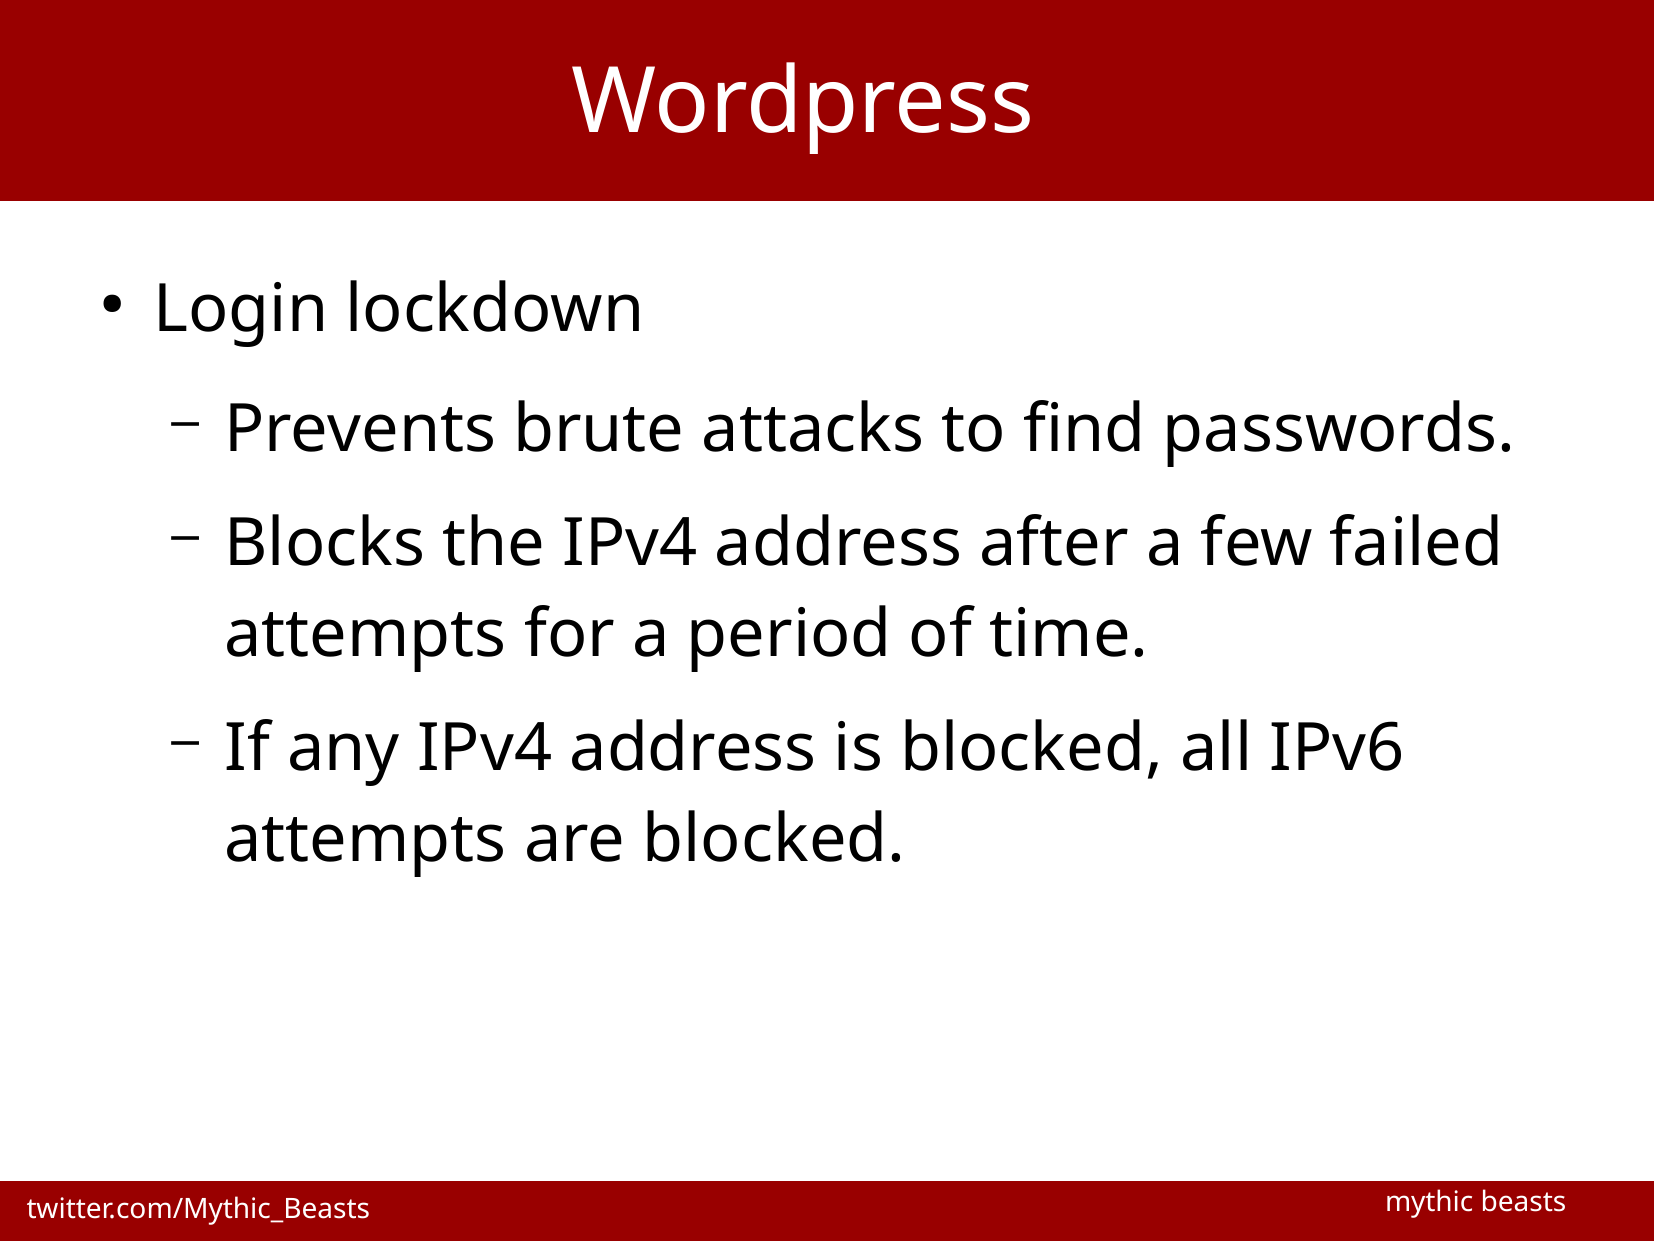

# Wordpress
Login lockdown
Prevents brute attacks to find passwords.
Blocks the IPv4 address after a few failed attempts for a period of time.
If any IPv4 address is blocked, all IPv6 attempts are blocked.